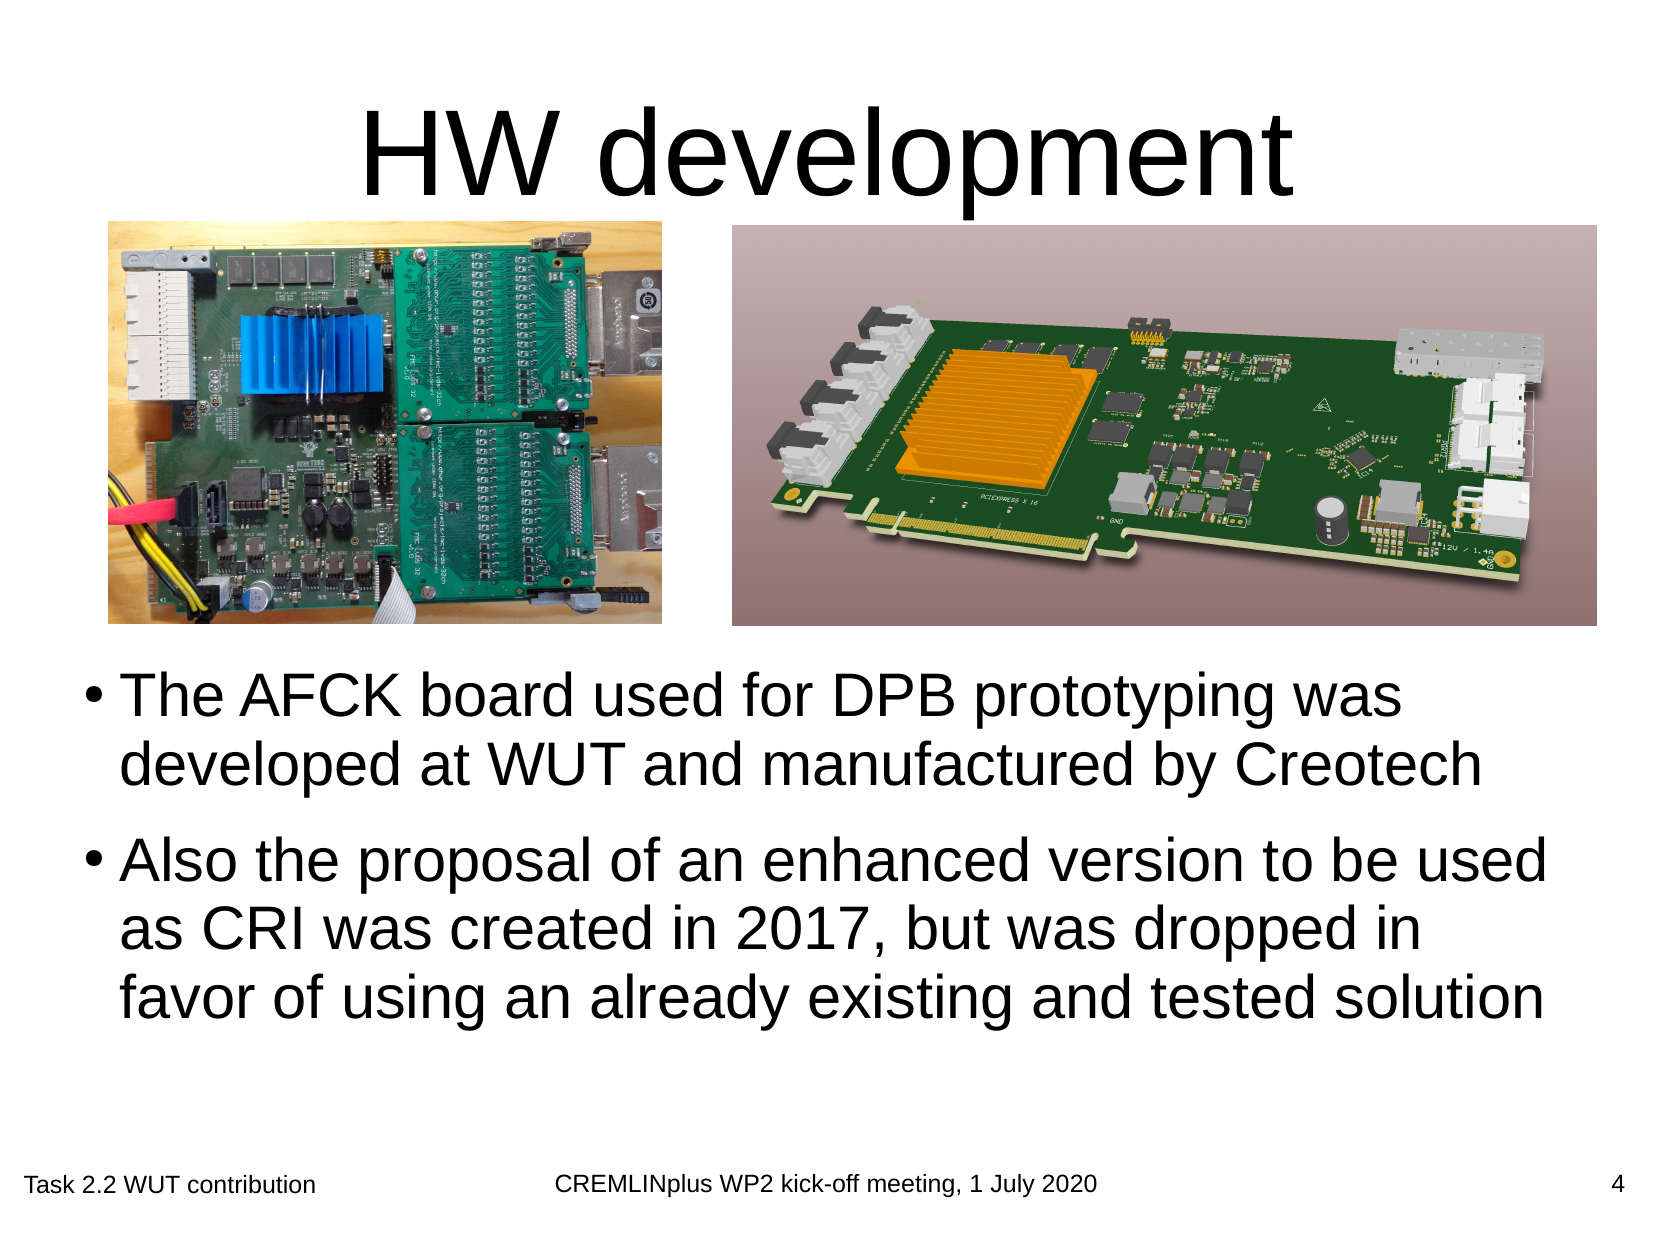

# HW development
The AFCK board used for DPB prototyping was developed at WUT and manufactured by Creotech
Also the proposal of an enhanced version to be used as CRI was created in 2017, but was dropped in favor of using an already existing and tested solution
CREMLINplus WP2 kick-off meeting, 1 July 2020
4
Task 2.2 WUT contribution